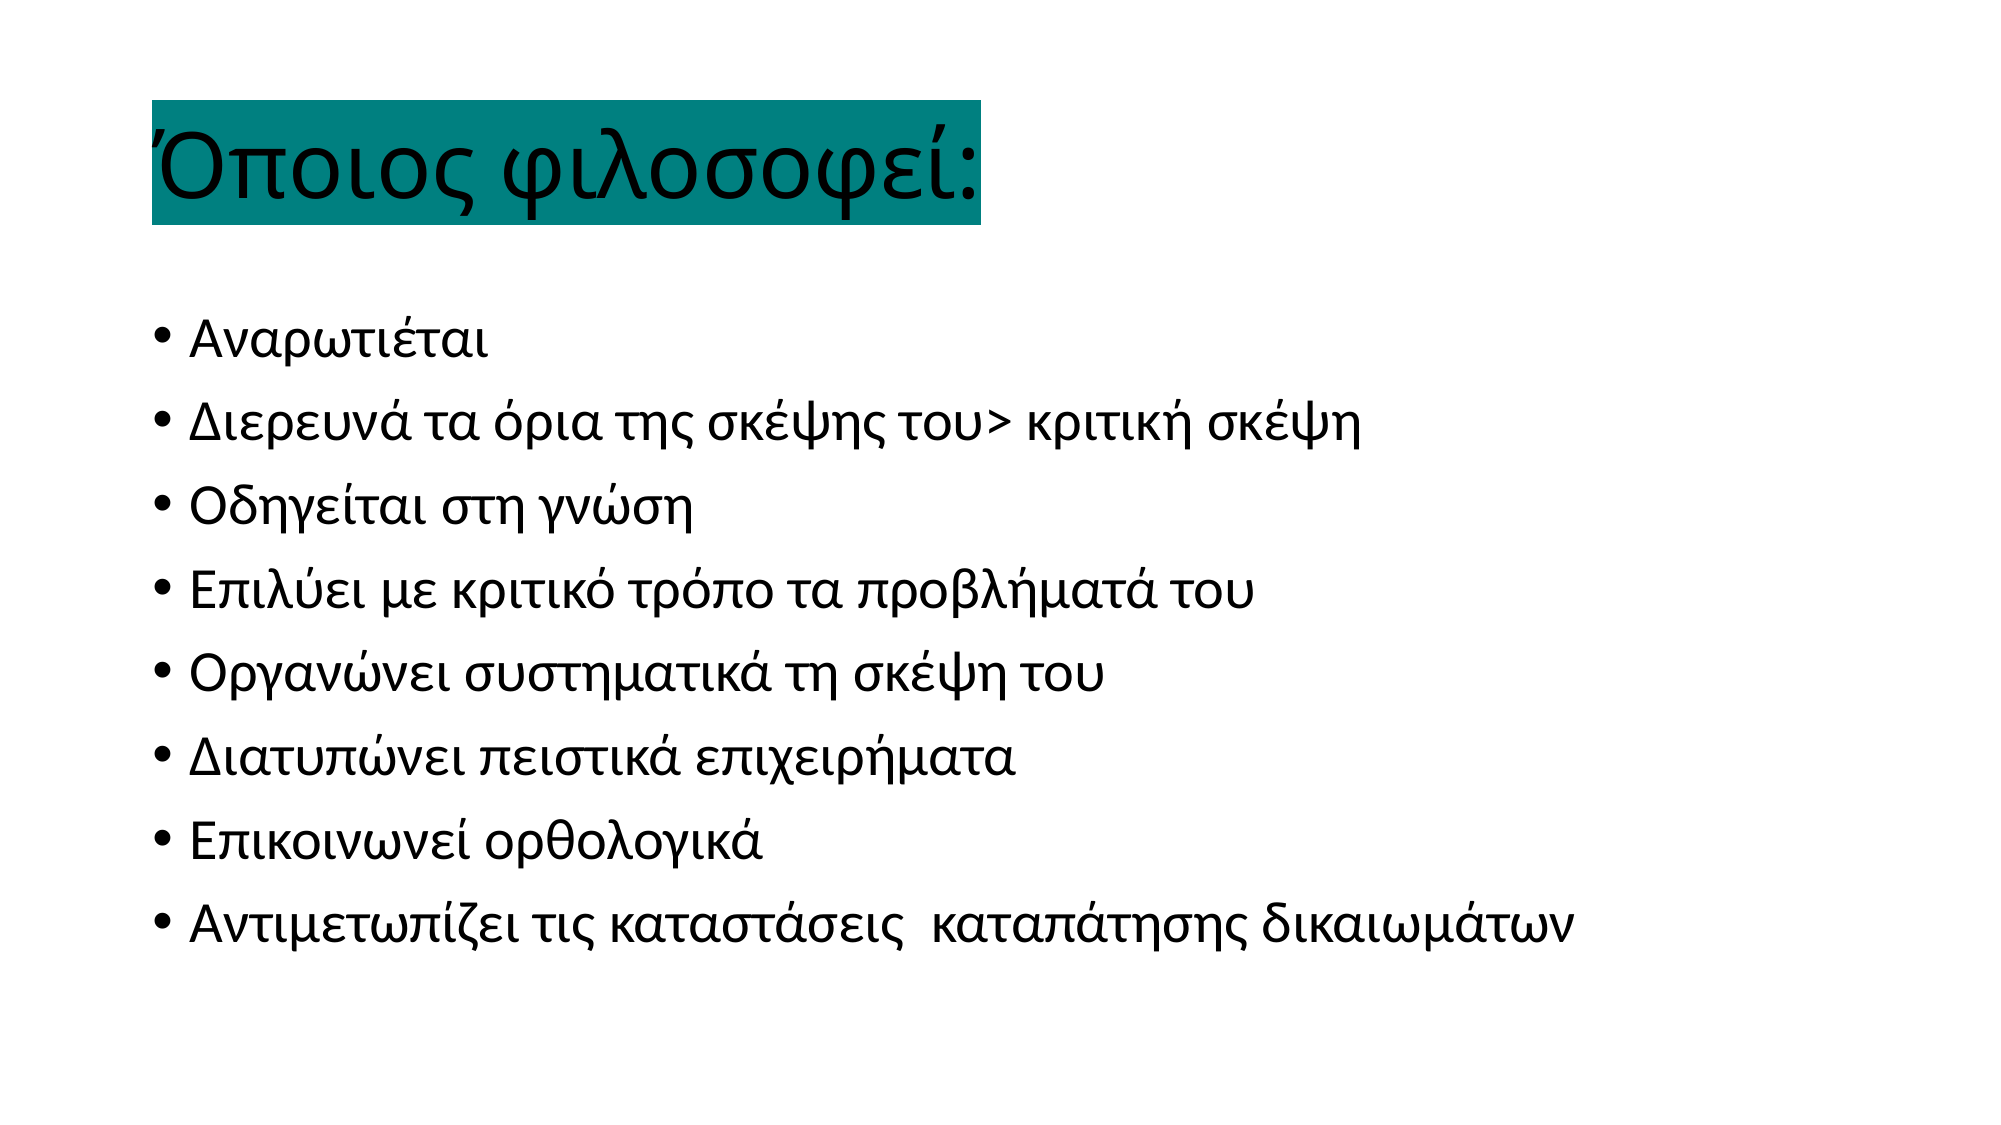

# Όποιος φιλοσοφεί:
Αναρωτιέται
Διερευνά τα όρια της σκέψης του> κριτική σκέψη
Οδηγείται στη γνώση
Επιλύει με κριτικό τρόπο τα προβλήματά του
Οργανώνει συστηματικά τη σκέψη του
Διατυπώνει πειστικά επιχειρήματα
Επικοινωνεί ορθολογικά
Αντιμετωπίζει τις καταστάσεις καταπάτησης δικαιωμάτων